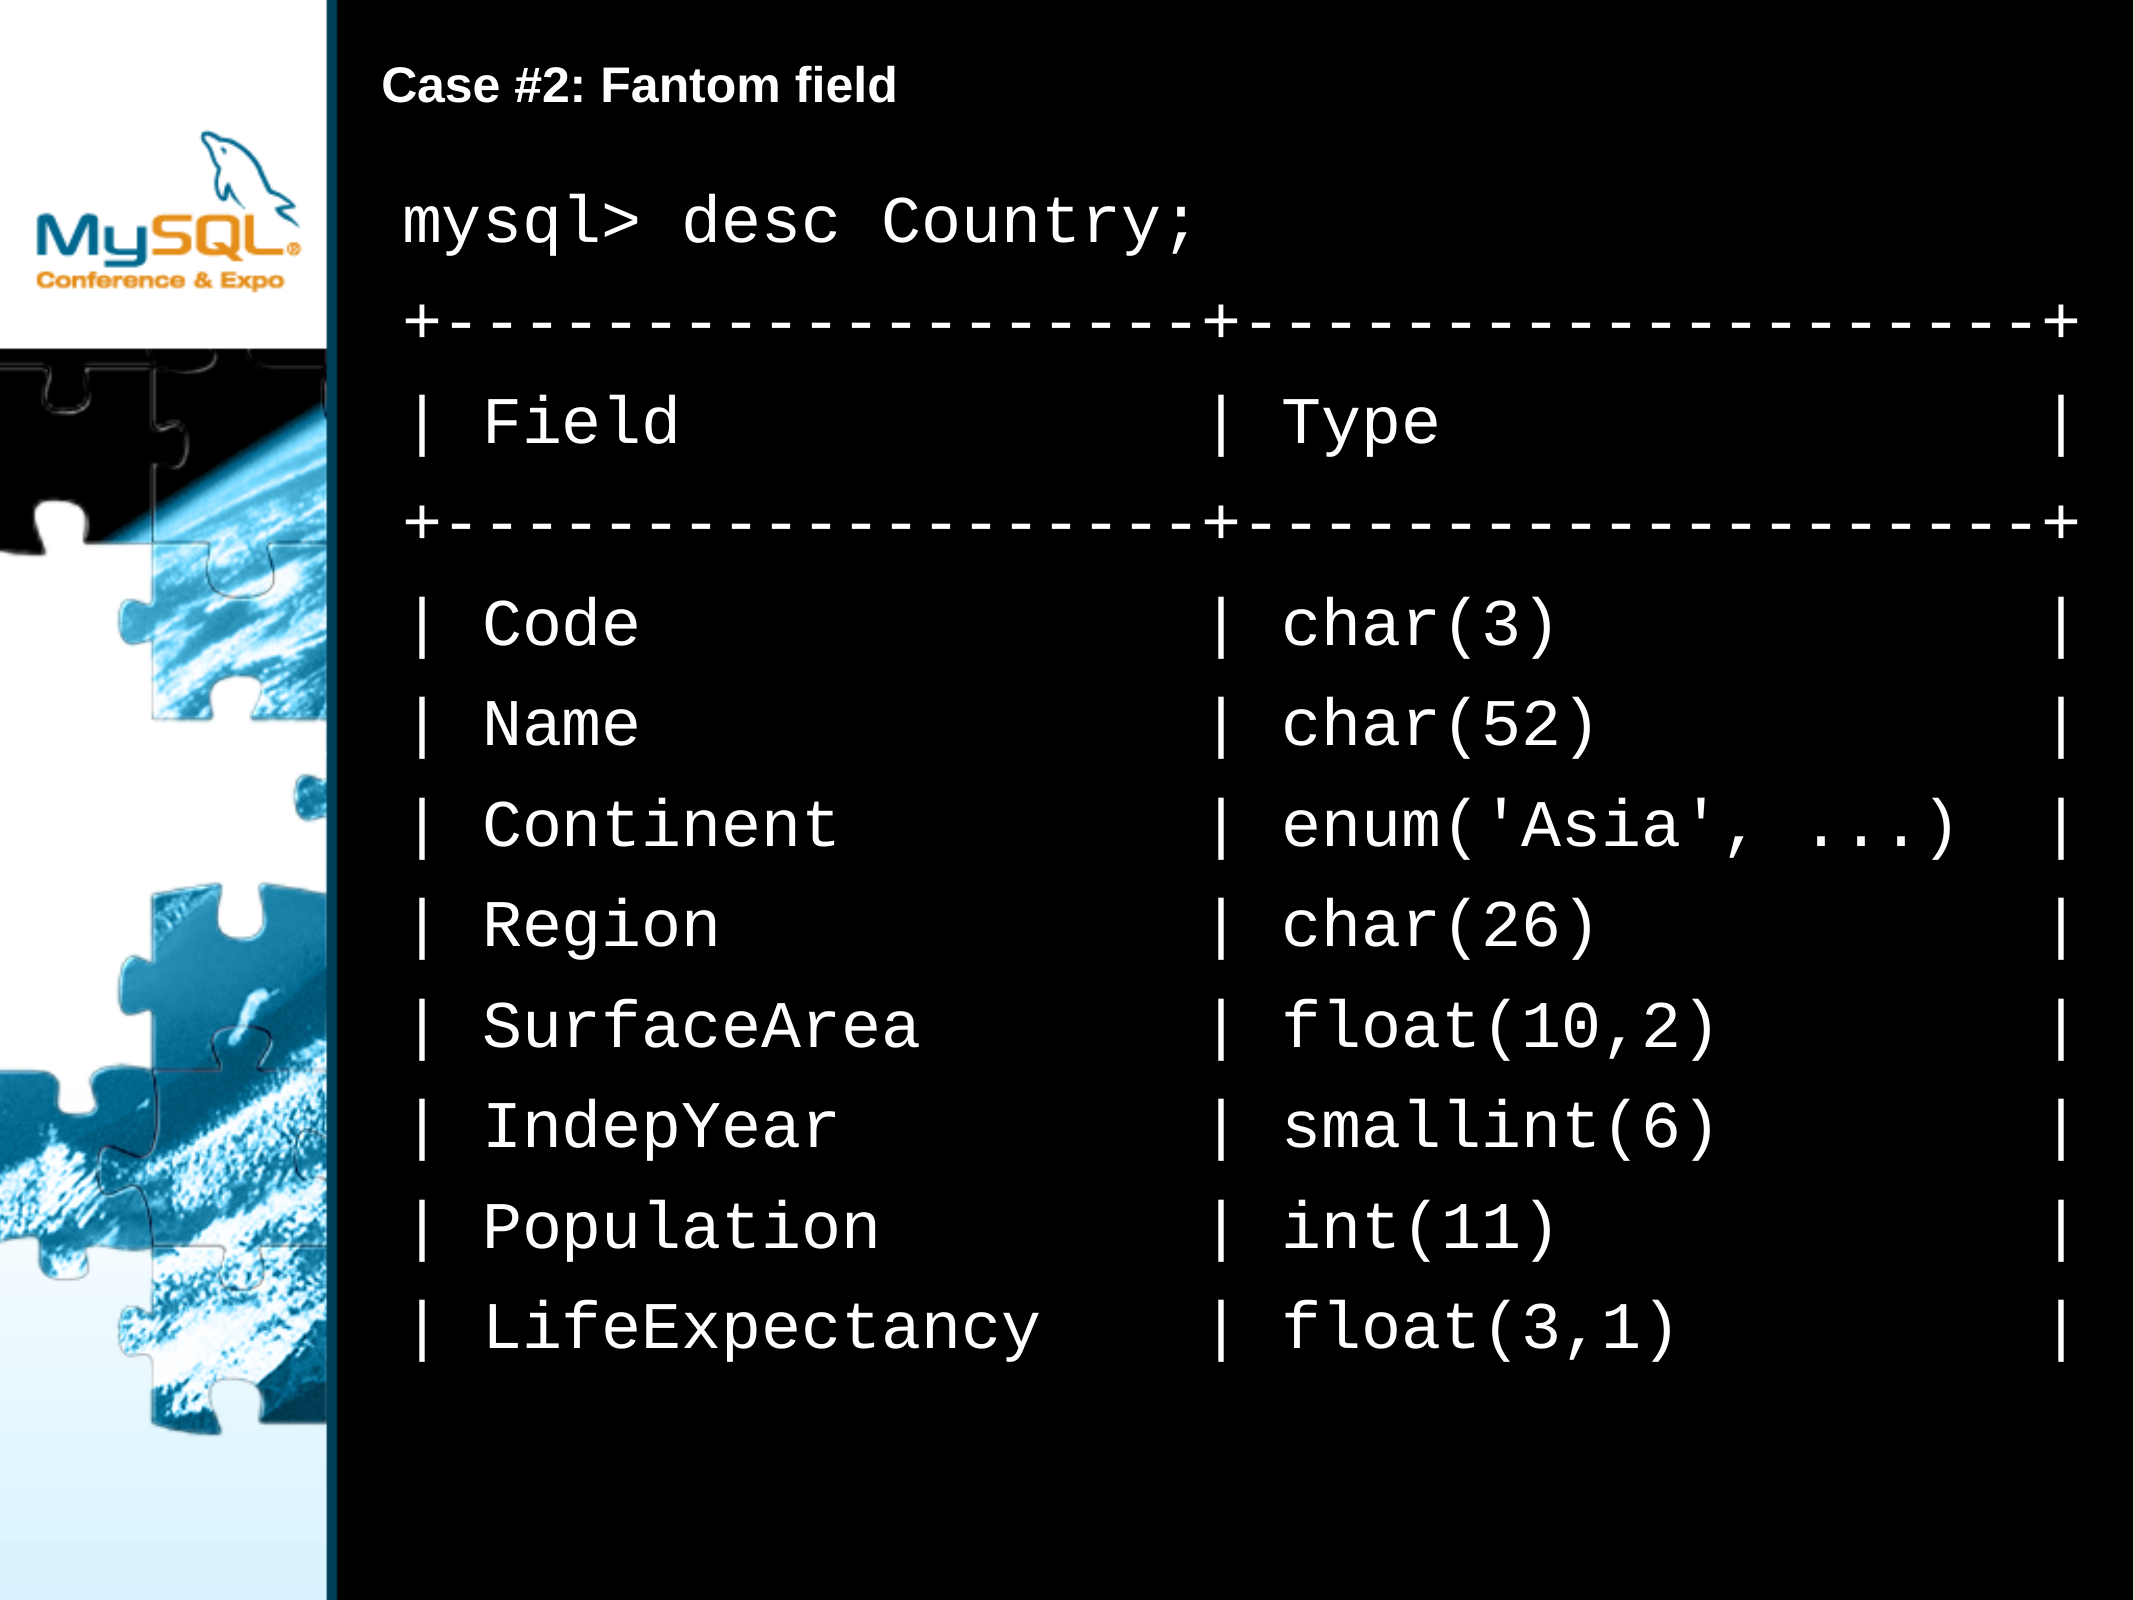

# Case #2: Fantom field
mysql> desc Country;
+-------------------+--------------------+
| Field | Type |
+-------------------+--------------------+
| Code | char(3) |
| Name | char(52) |
| Continent | enum('Asia', ...) |
| Region | char(26) |
| SurfaceArea | float(10,2) |
| IndepYear | smallint(6) |
| Population | int(11) |
| LifeExpectancy | float(3,1) |